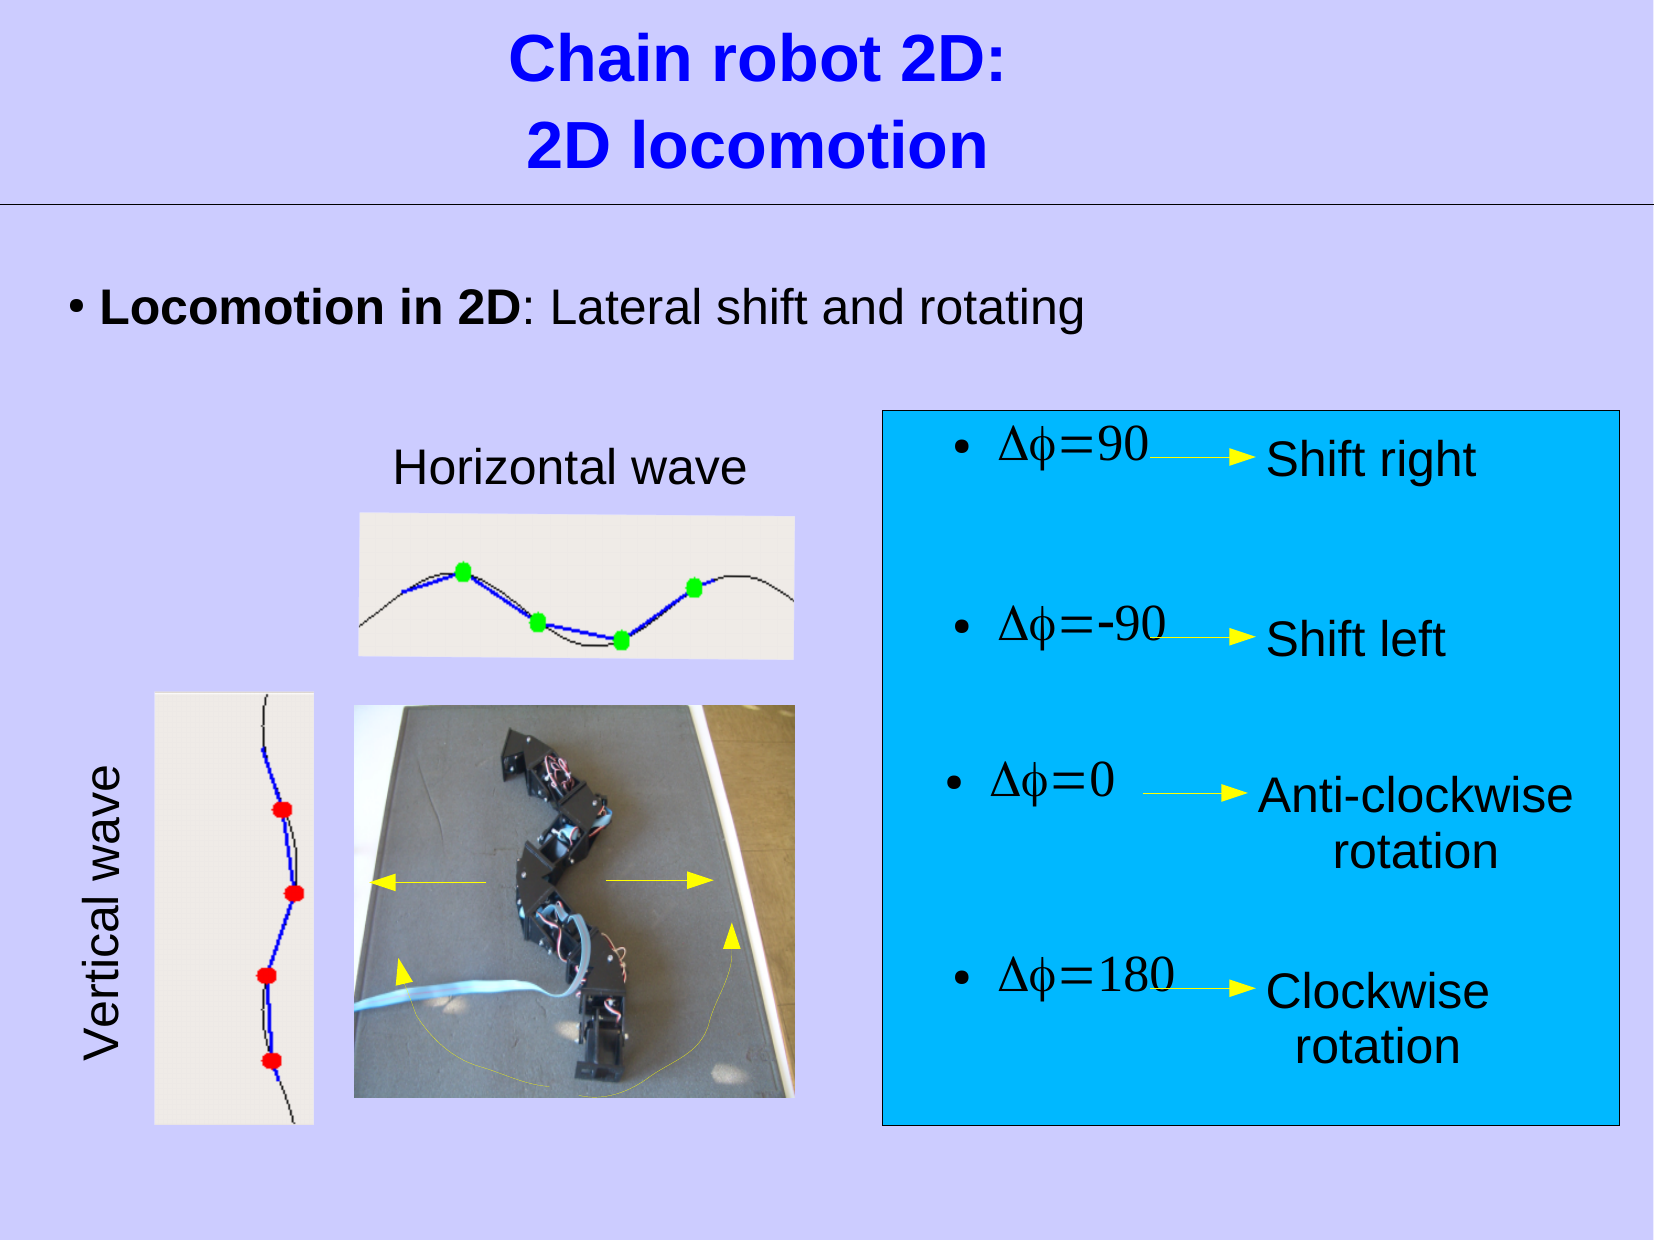

# Chain robot 2D: 2D locomotion
 Locomotion in 2D: Lateral shift and rotating
 Df=90
Shift right
Horizontal wave
 Df=-90
Shift left
 Df=0
Anti-clockwise
rotation
Vertical wave
 Df=180
Clockwise
rotation